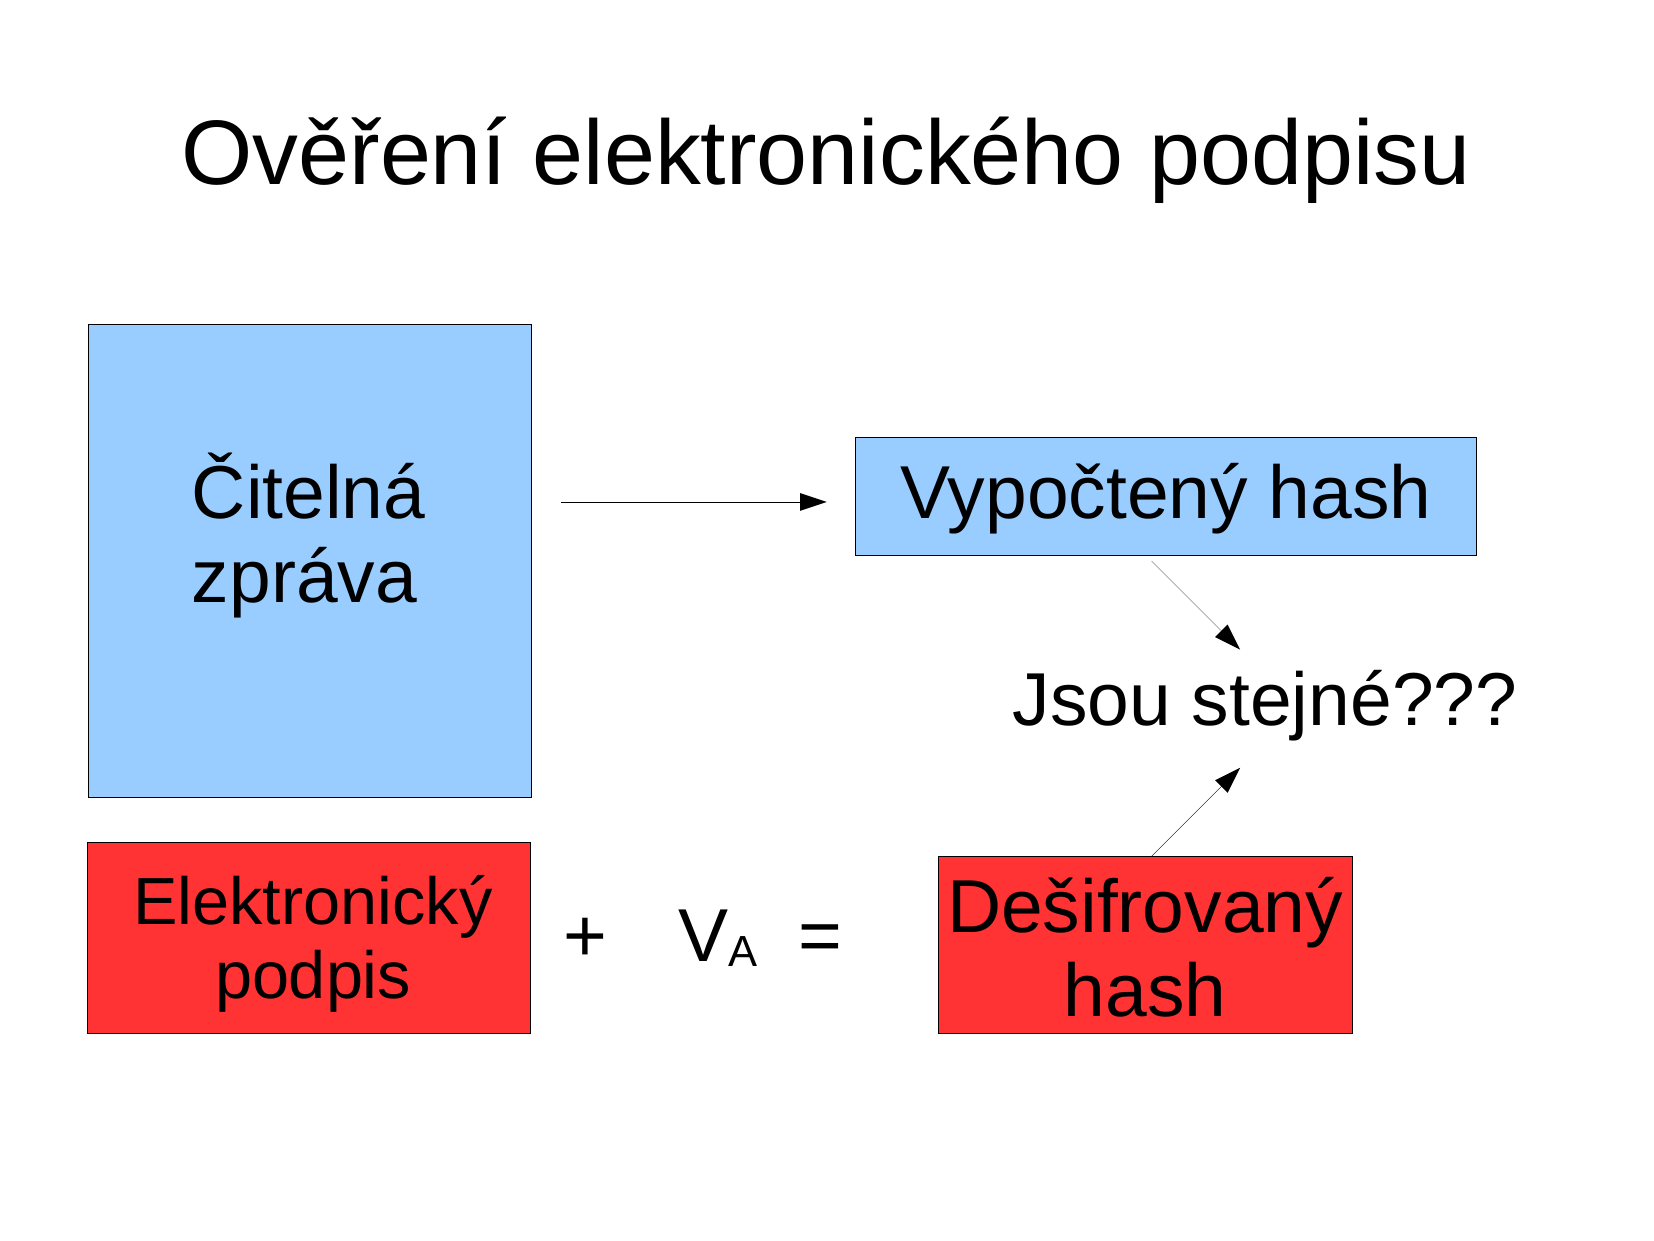

# Ověření elektronického podpisu
Čitelná
zpráva
Vypočtený hash
Jsou stejné???
Elektronický podpis
Dešifrovaný hash
+
VA =